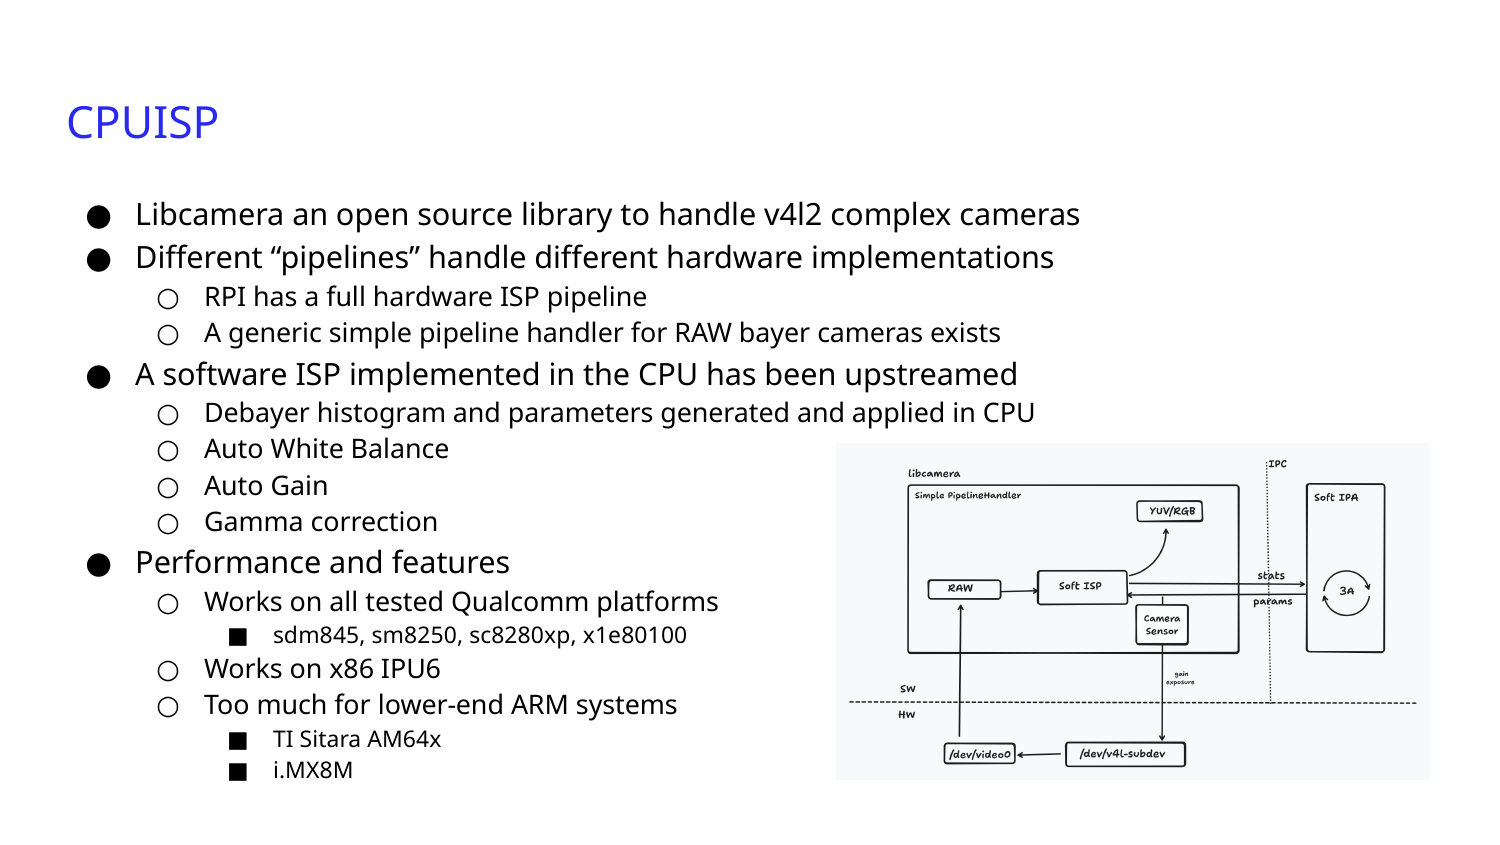

# CPUISP
Libcamera an open source library to handle v4l2 complex cameras
Different “pipelines” handle different hardware implementations
RPI has a full hardware ISP pipeline
A generic simple pipeline handler for RAW bayer cameras exists
A software ISP implemented in the CPU has been upstreamed
Debayer histogram and parameters generated and applied in CPU
Auto White Balance
Auto Gain
Gamma correction
Performance and features
Works on all tested Qualcomm platforms
sdm845, sm8250, sc8280xp, x1e80100
Works on x86 IPU6
Too much for lower-end ARM systems
TI Sitara AM64x
i.MX8M